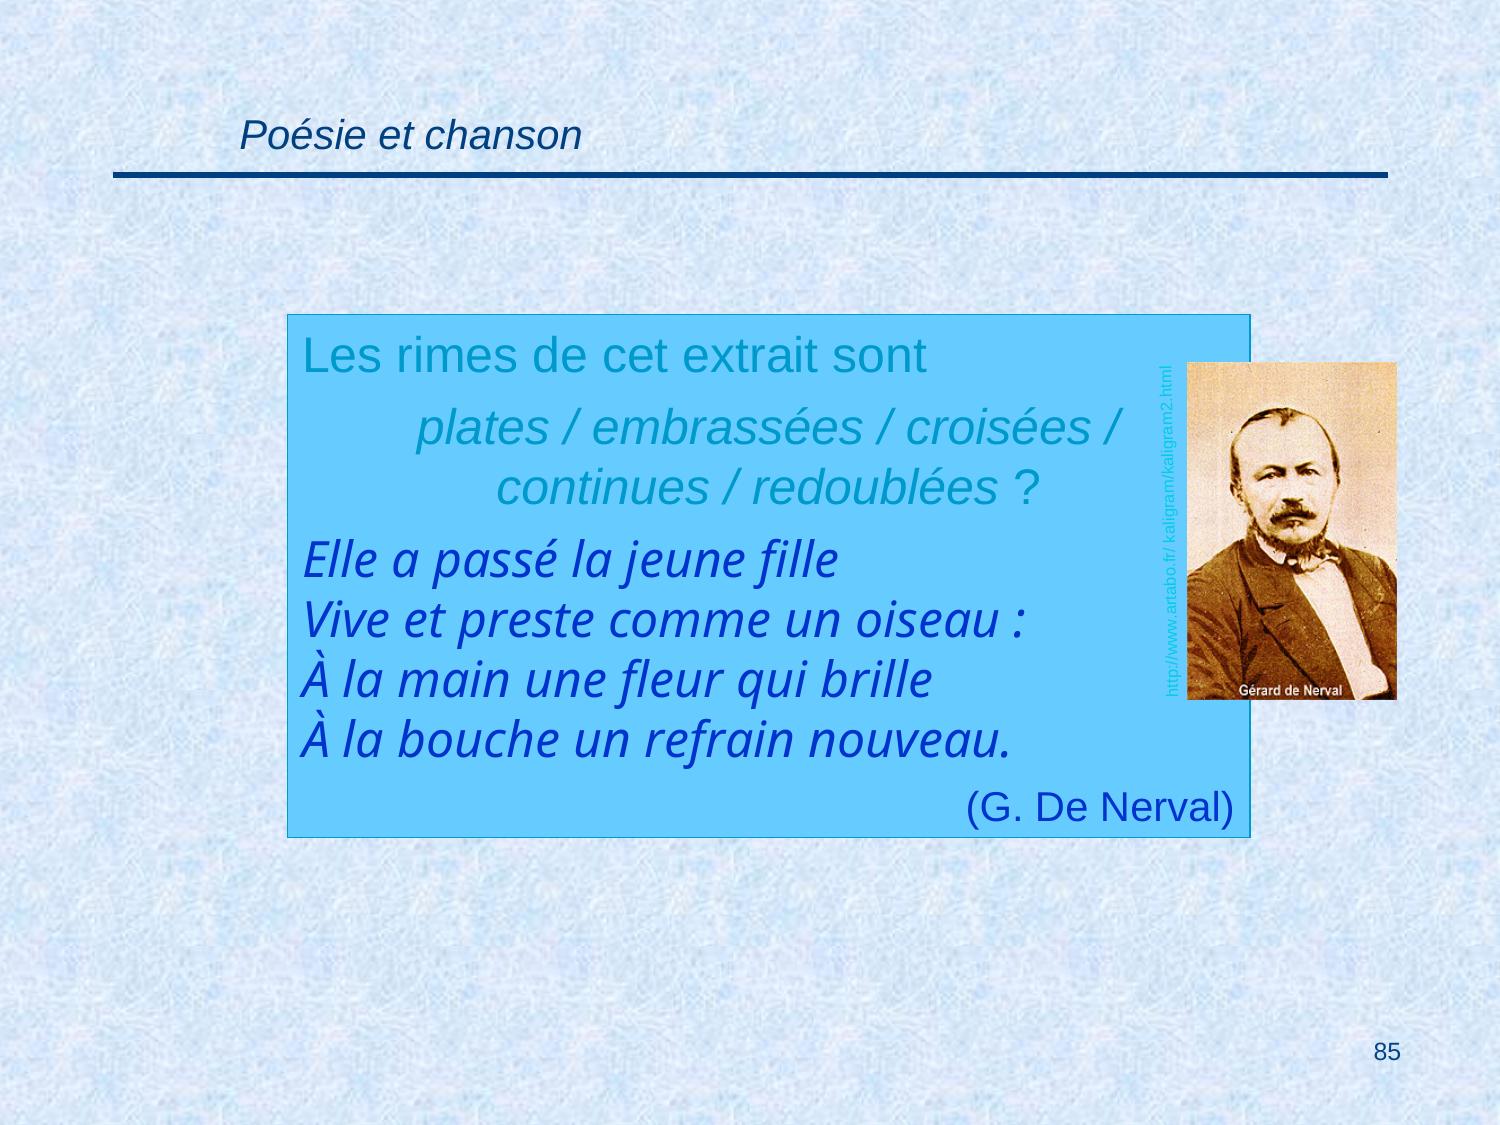

Poésie et chanson
Les rimes de cet extrait sont
 plates / embrassées / croisées /
continues / redoublées ?
Elle a passé la jeune fille
Vive et preste comme un oiseau :
À la main une fleur qui brille
À la bouche un refrain nouveau.
(G. De Nerval)
http://www.artabo.fr/ kaligram/kaligram2.html
85